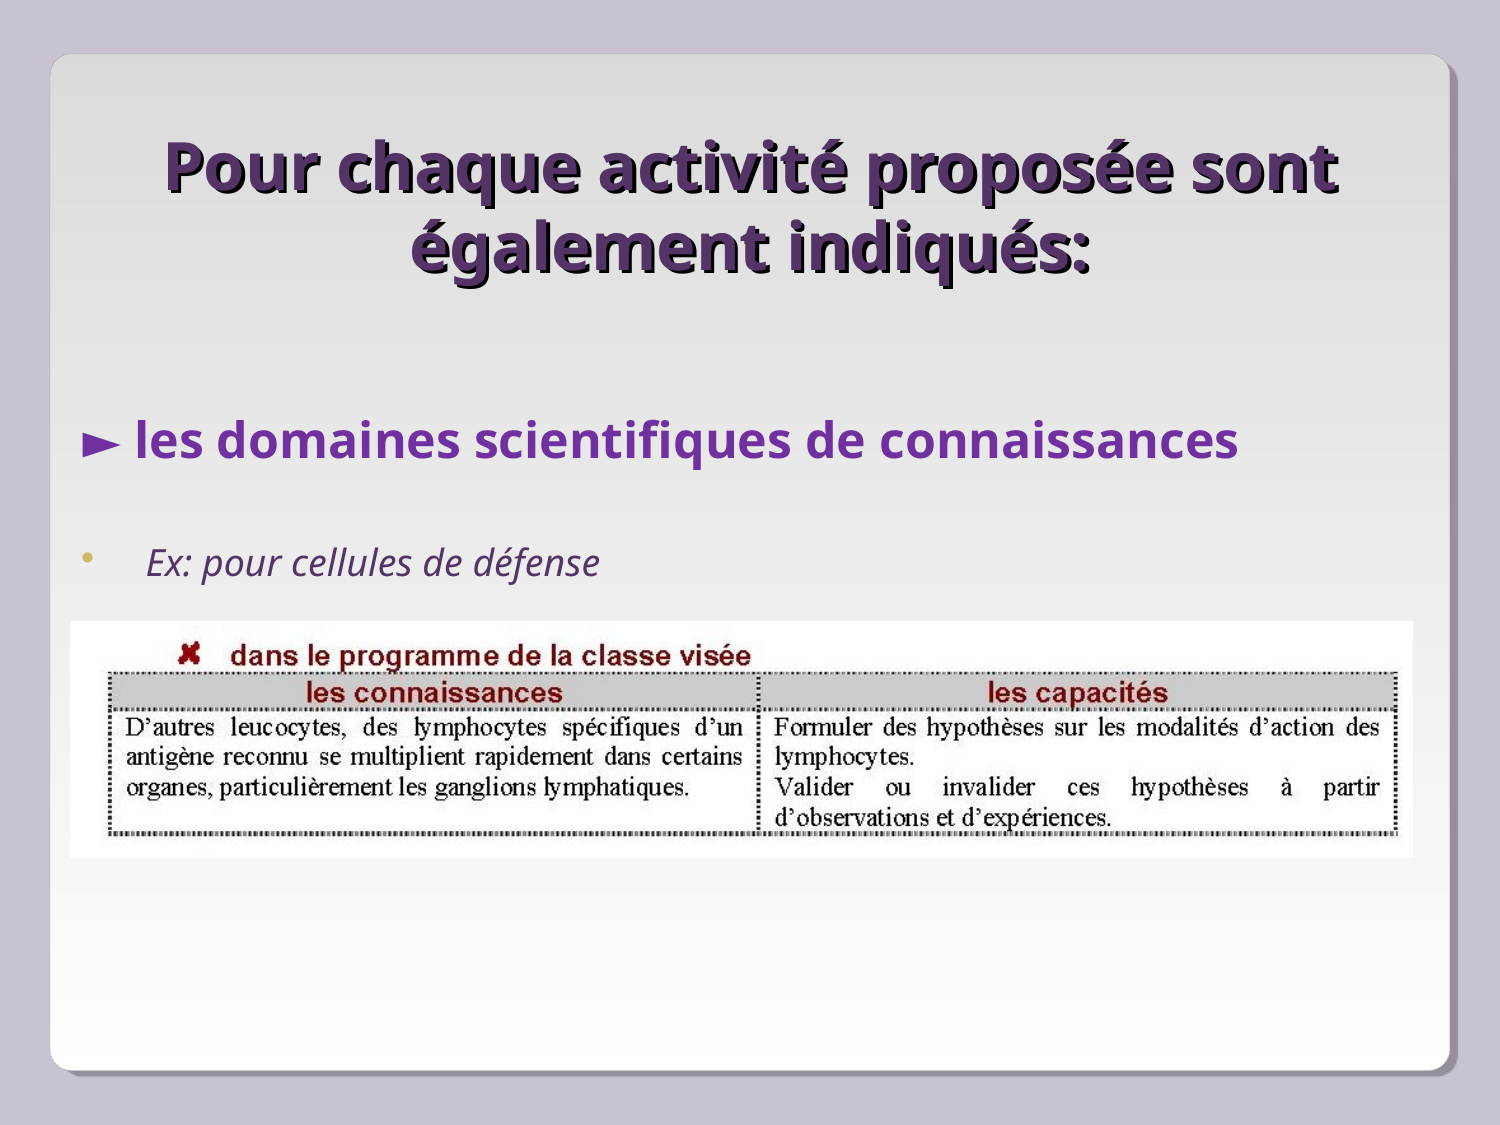

# Pour chaque activité proposée sont également indiqués:
► les domaines scientifiques de connaissances
Ex: pour cellules de défense